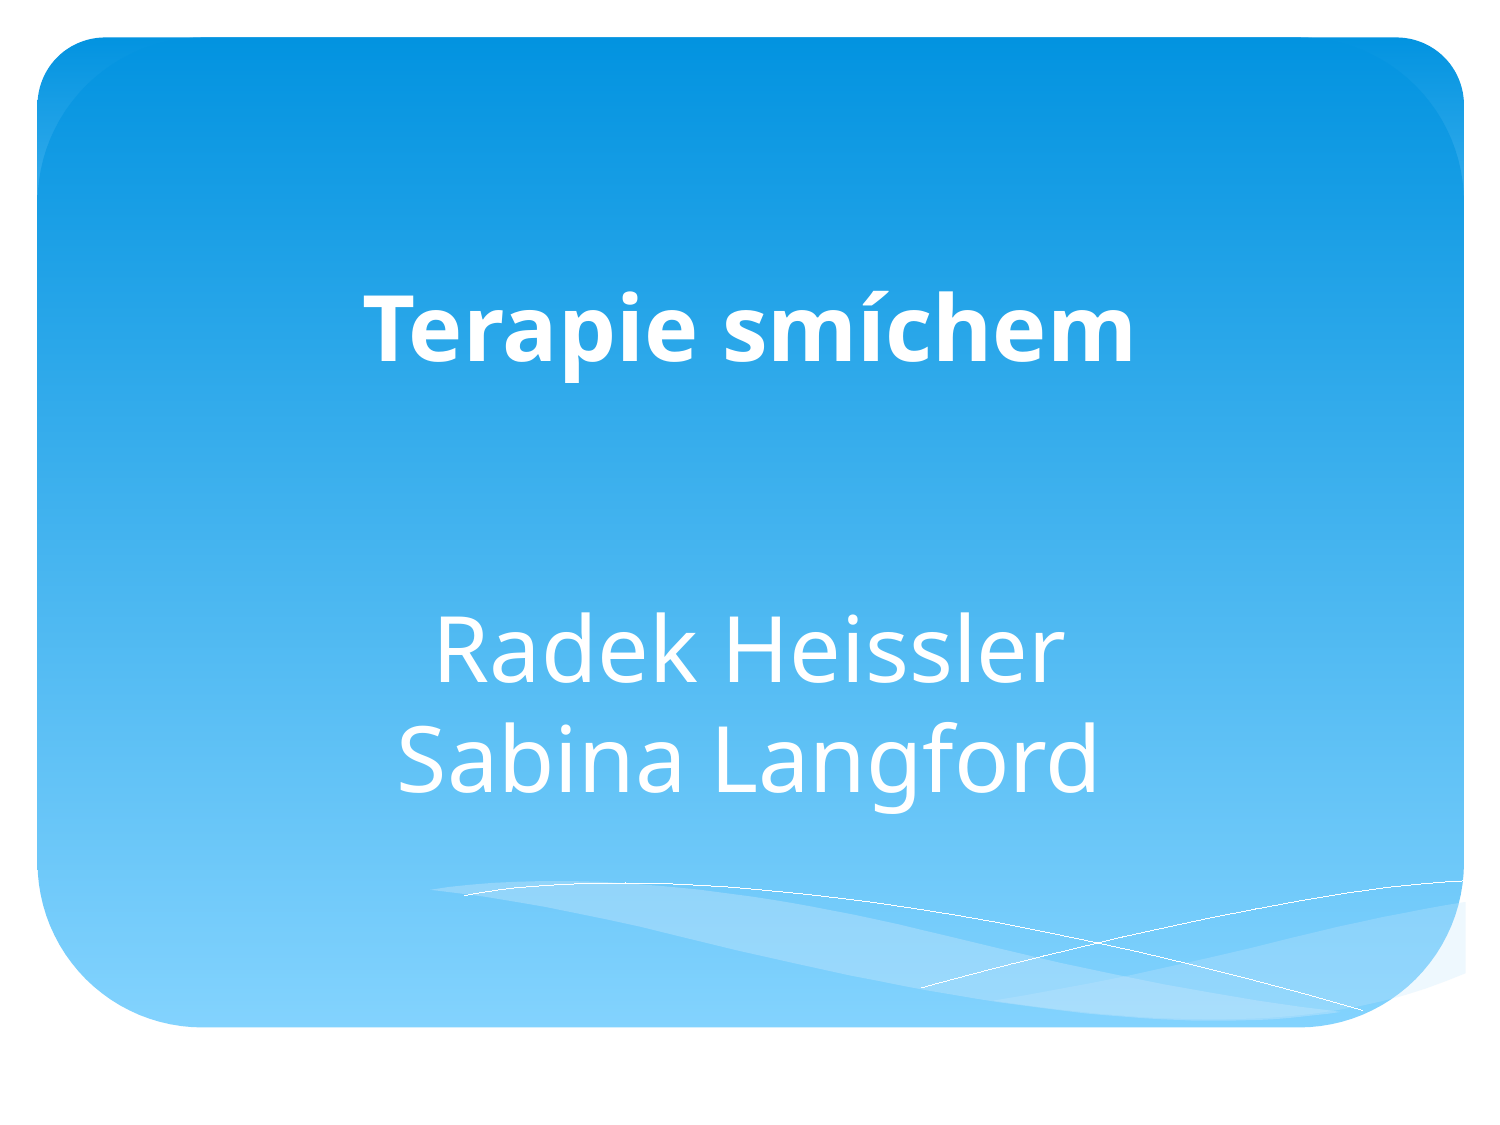

# Terapie smíchem
Radek Heissler
Sabina Langford